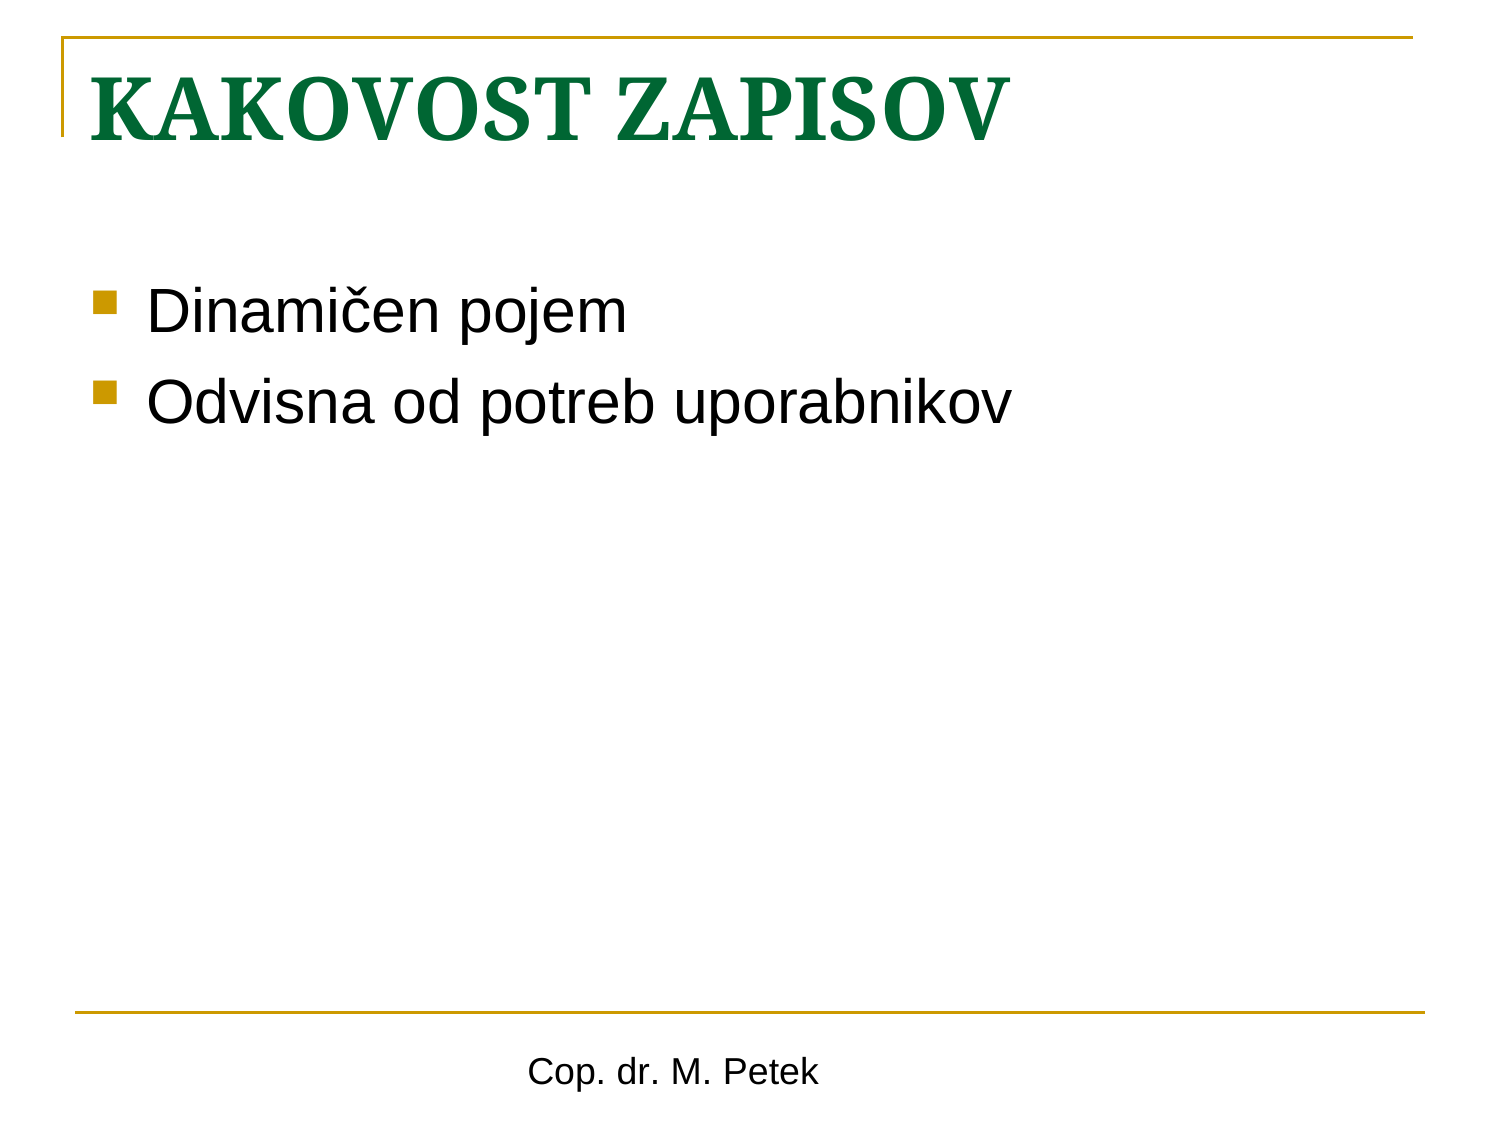

# KAKOVOST ZAPISOV
Dinamičen pojem
Odvisna od potreb uporabnikov
Cop. dr. M. Petek